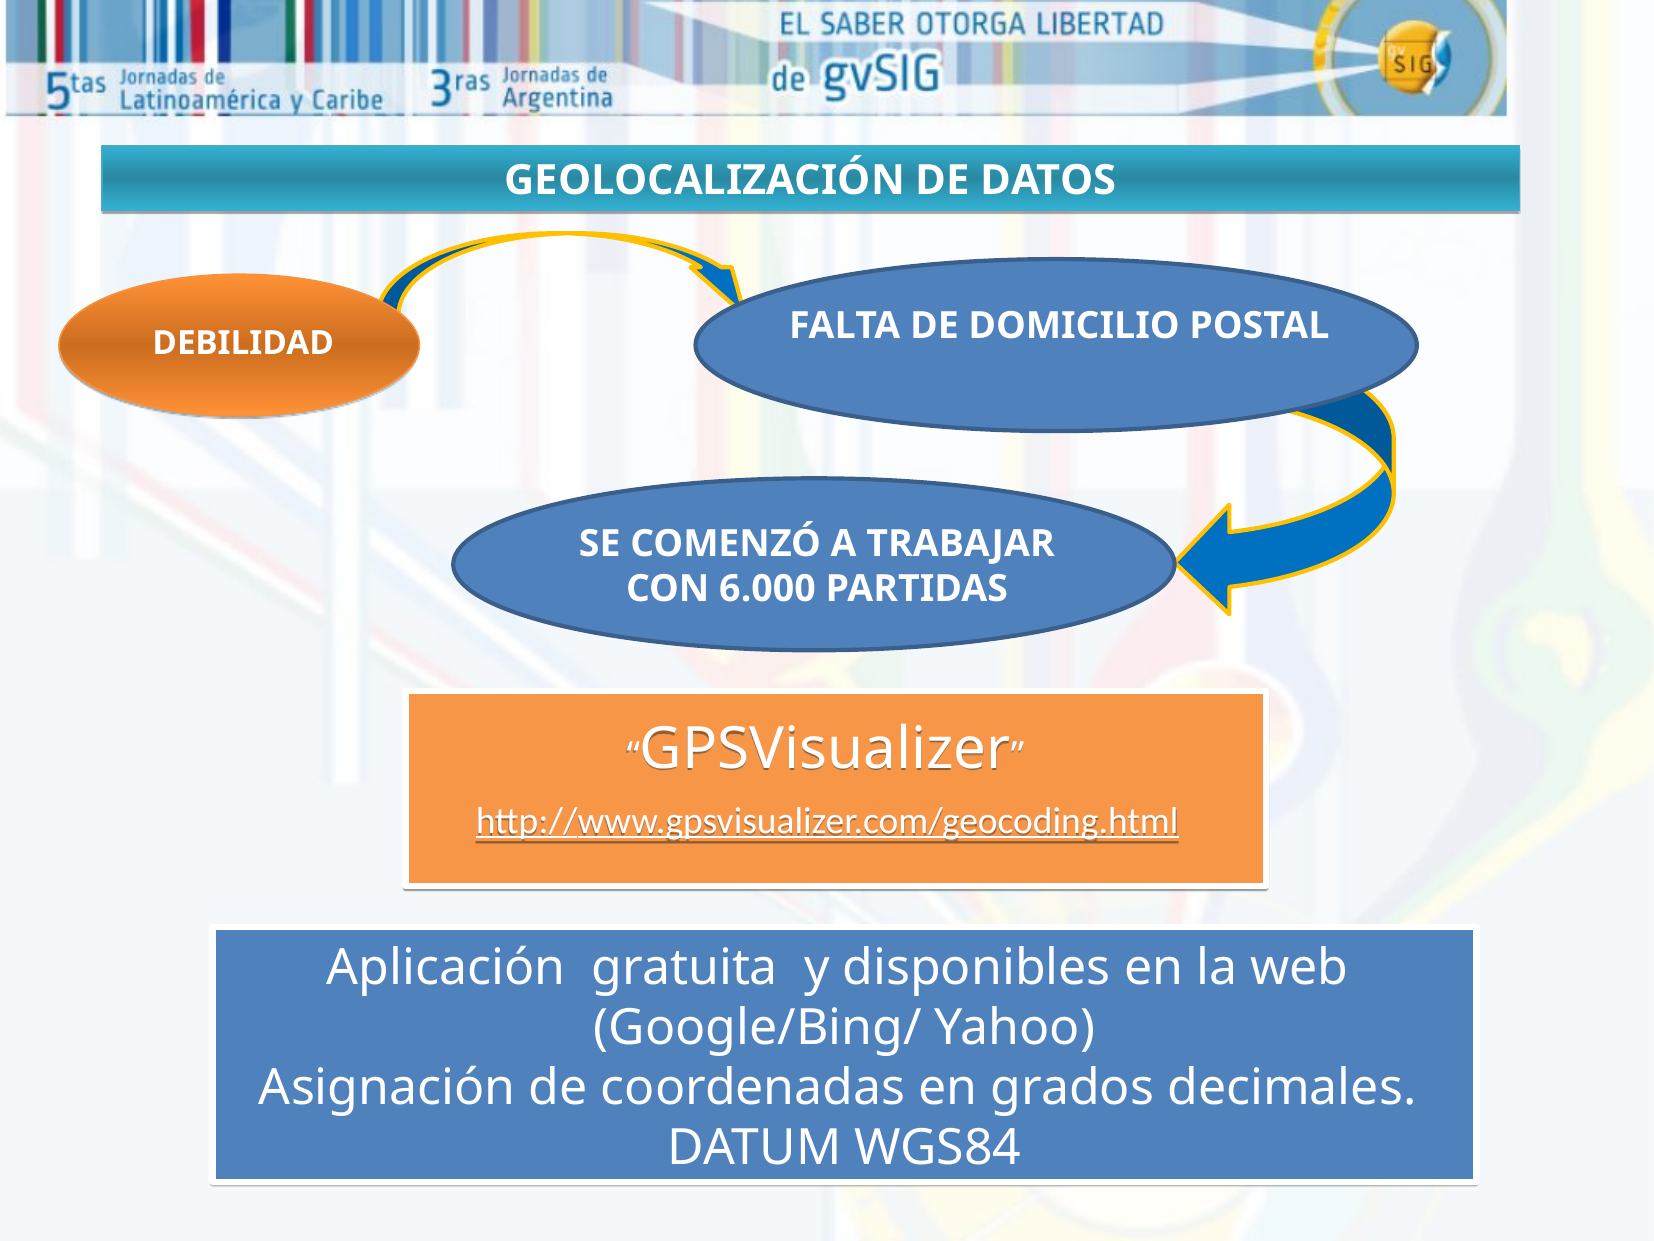

GEOLOCALIZACIÓN DE DATOS
FALTA DE DOMICILIO POSTAL
DEBILIDAD
SE COMENZÓ A TRABAJAR CON 6.000 PARTIDAS
“GPSVisualizer”
 http://www.gpsvisualizer.com/geocoding.html
Aplicación gratuita y disponibles en la web
(Google/Bing/ Yahoo)
Asignación de coordenadas en grados decimales.
DATUM WGS84